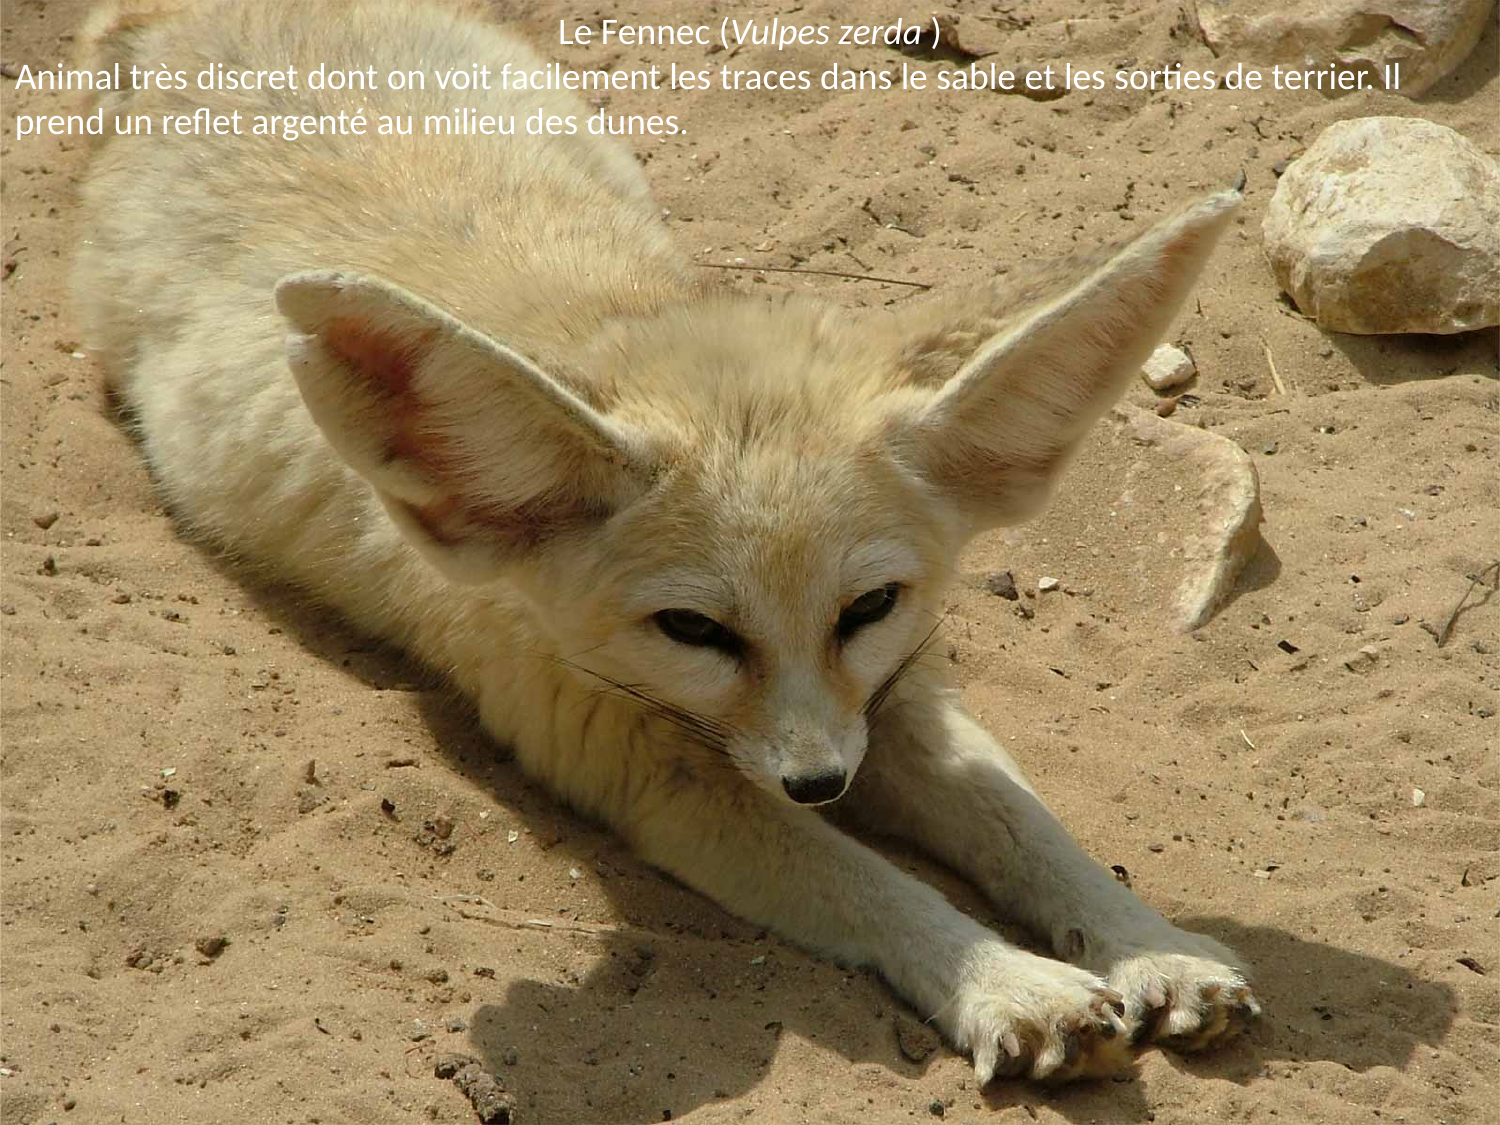

Le Fennec (Vulpes zerda )
Animal très discret dont on voit facilement les traces dans le sable et les sorties de terrier. Il prend un reflet argenté au milieu des dunes.
#